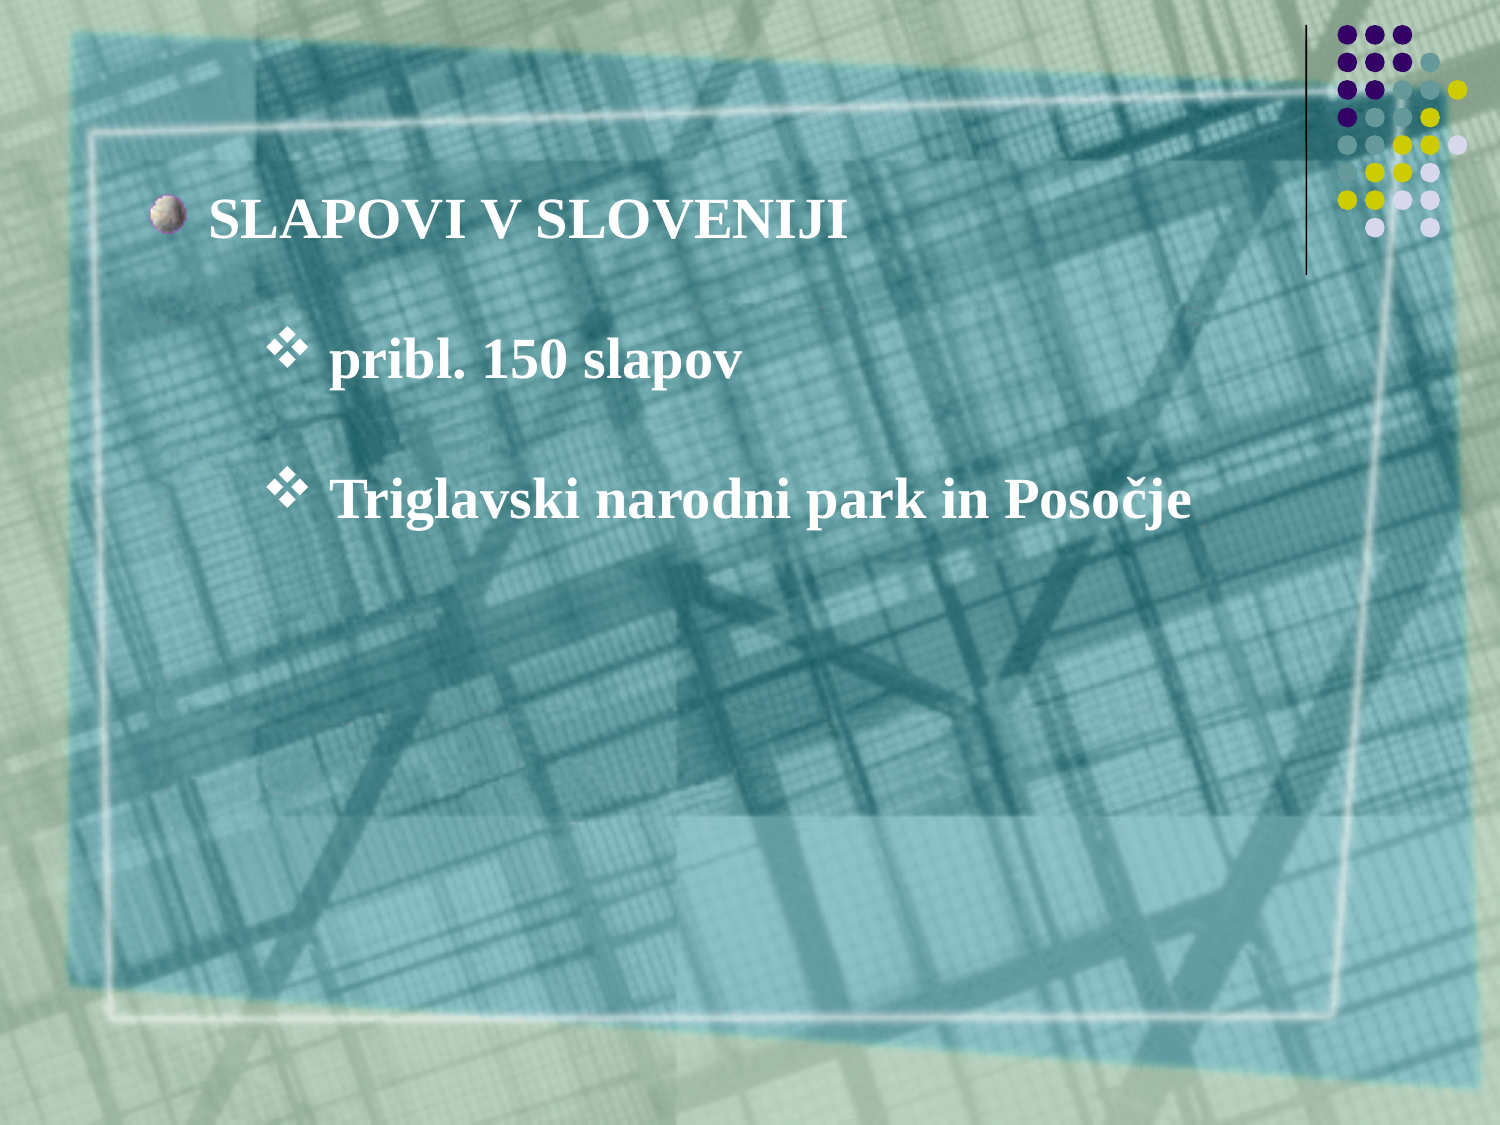

SLAPOVI V SLOVENIJI
 pribl. 150 slapov
 Triglavski narodni park in Posočje